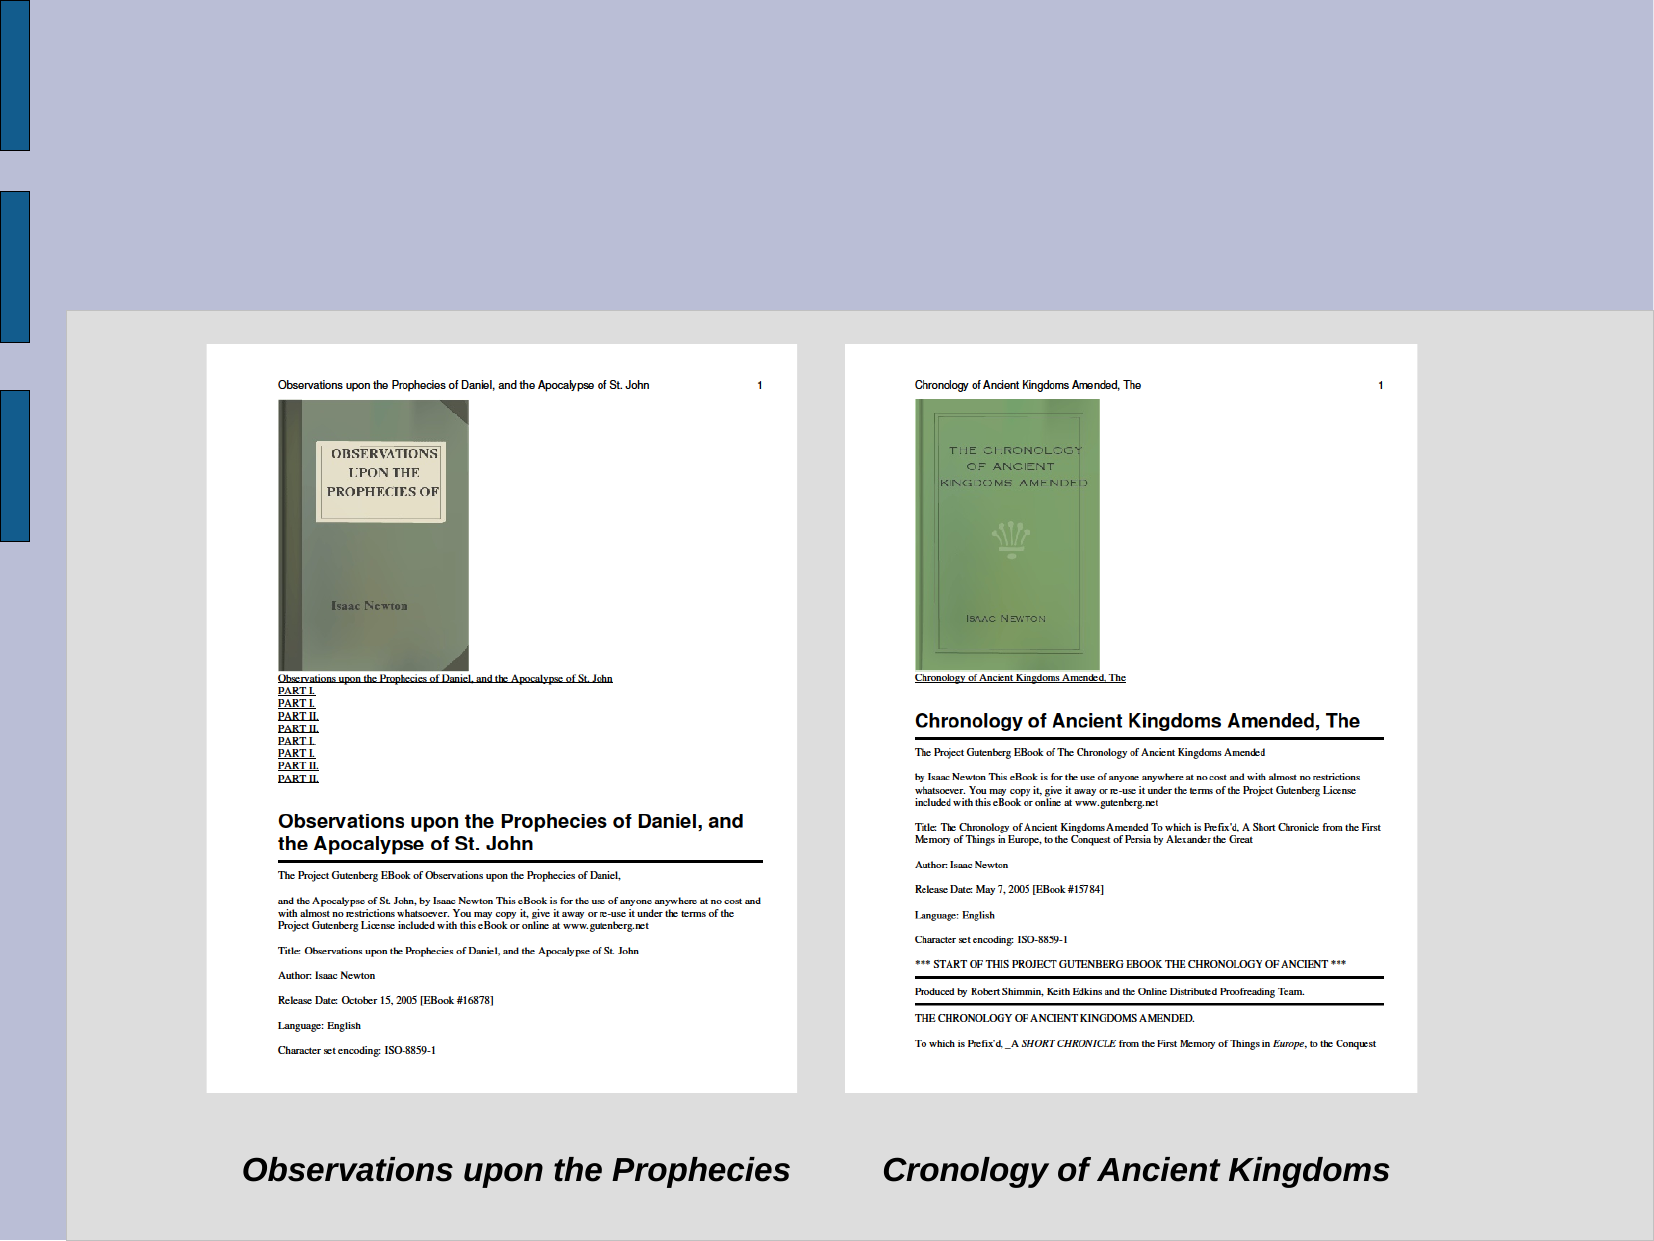

#
Observations upon the Prophecies
Cronology of Ancient Kingdoms